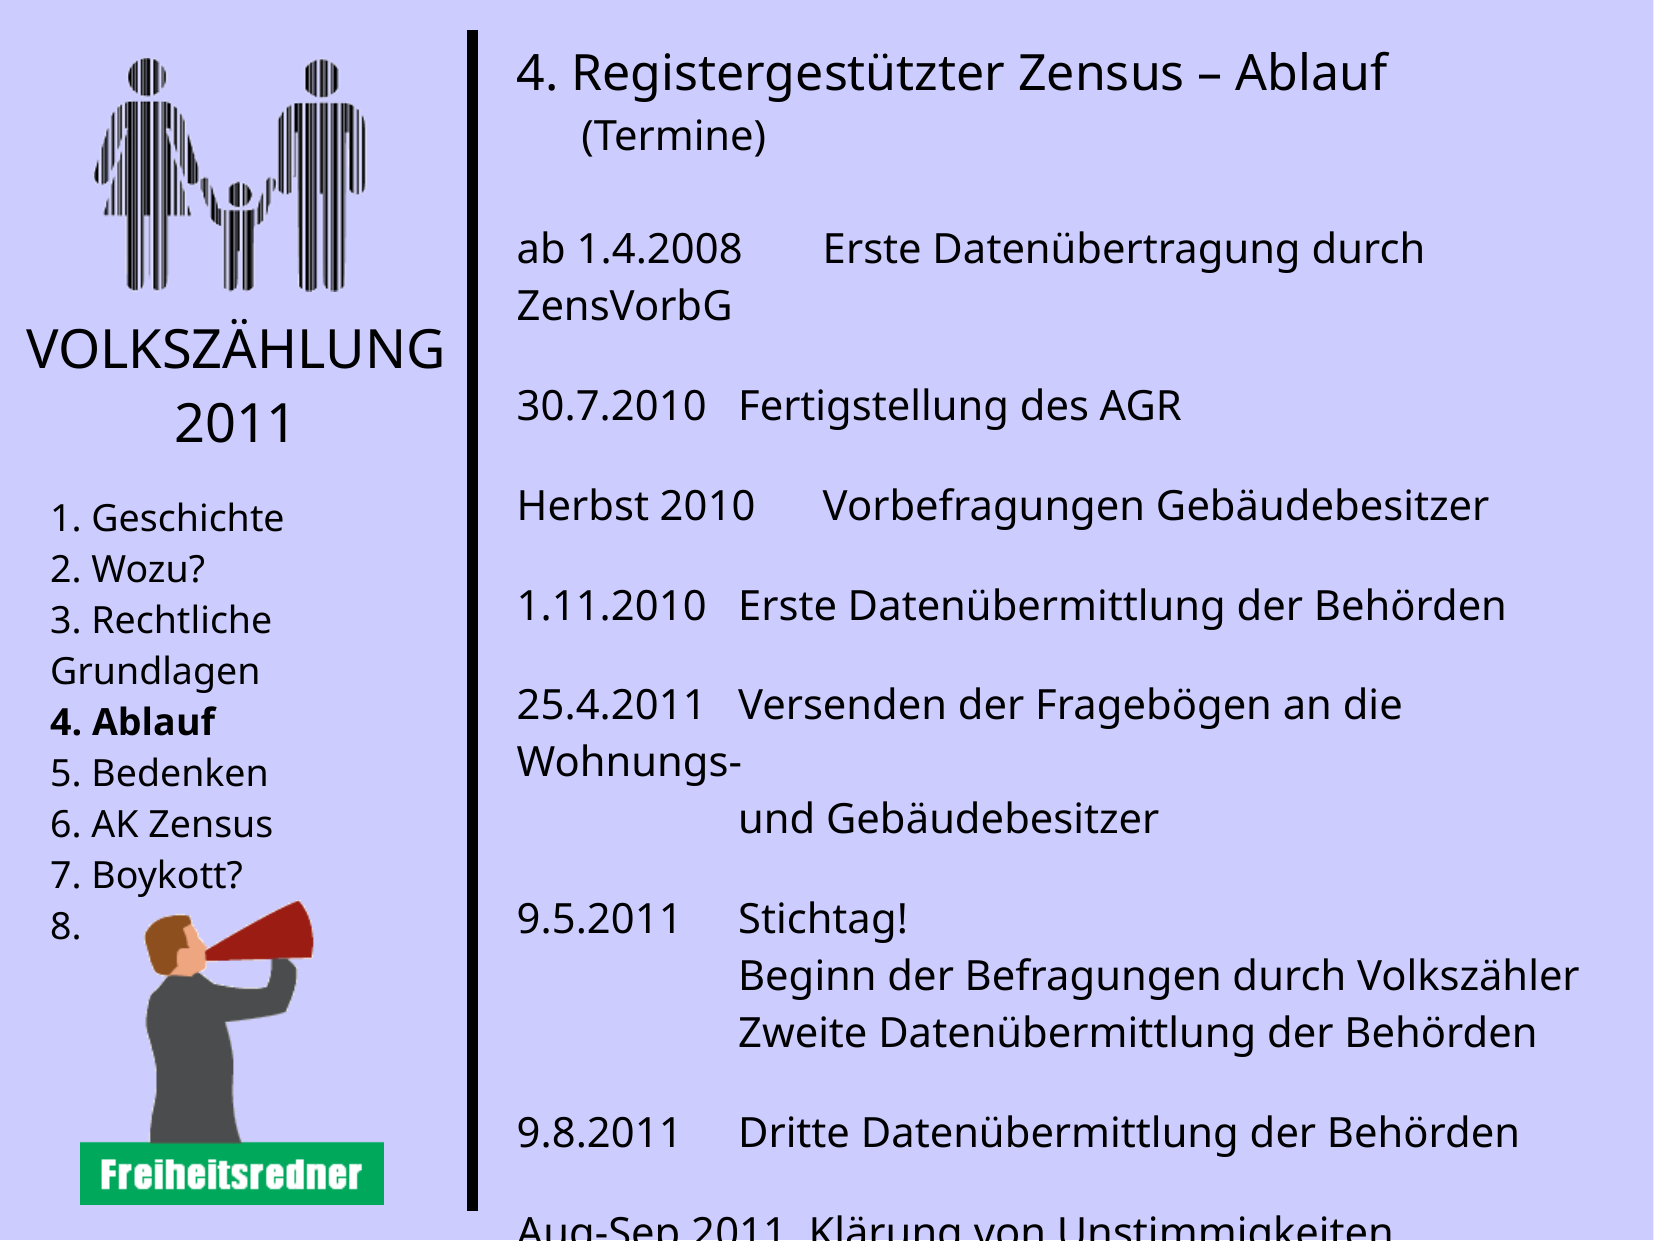

4. Registergestützter Zensus – Ablauf
 (Termine)
ab 1.4.2008	 Erste Datenübertragung durch ZensVorbG
30.7.2010	Fertigstellung des AGR
Herbst 2010	 Vorbefragungen Gebäudebesitzer
1.11.2010	Erste Datenübermittlung der Behörden
25.4.2011	Versenden der Fragebögen an die Wohnungs-
			und Gebäudebesitzer
9.5.2011	Stichtag!
			Beginn der Befragungen durch Volkszähler
			Zweite Datenübermittlung der Behörden
9.8.2011	Dritte Datenübermittlung der Behörden
Aug-Sep 2011 Klärung von Unstimmigkeiten
Jan 2012	Mehrfachfallprüfungen (postalisch)
9.5.2013	Abschluß der Volkszählung inkl. Auswertung
VOLKSZÄHLUNG
2011
1. Geschichte
2. Wozu?
3. Rechtliche Grundlagen
4. Ablauf
5. Bedenken
6. AK Zensus
7. Boykott?
8. Ausblick